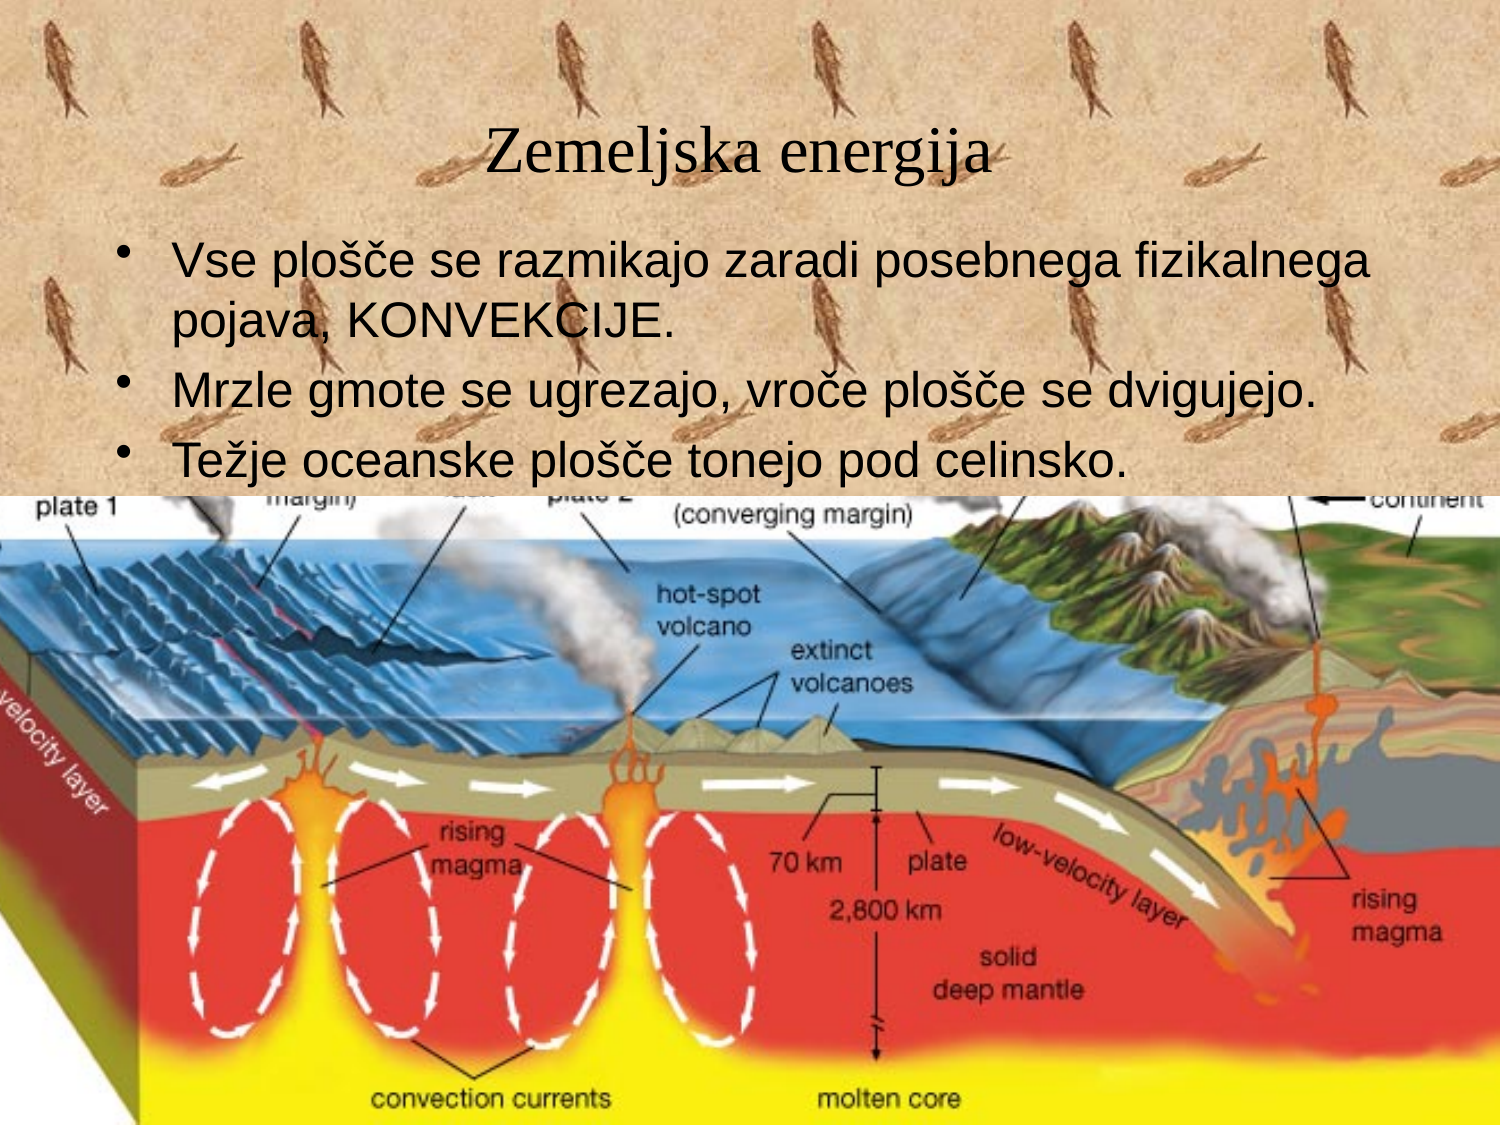

# Zemeljska energija
Vse plošče se razmikajo zaradi posebnega fizikalnega pojava, KONVEKCIJE.
Mrzle gmote se ugrezajo, vroče plošče se dvigujejo.
Težje oceanske plošče tonejo pod celinsko.